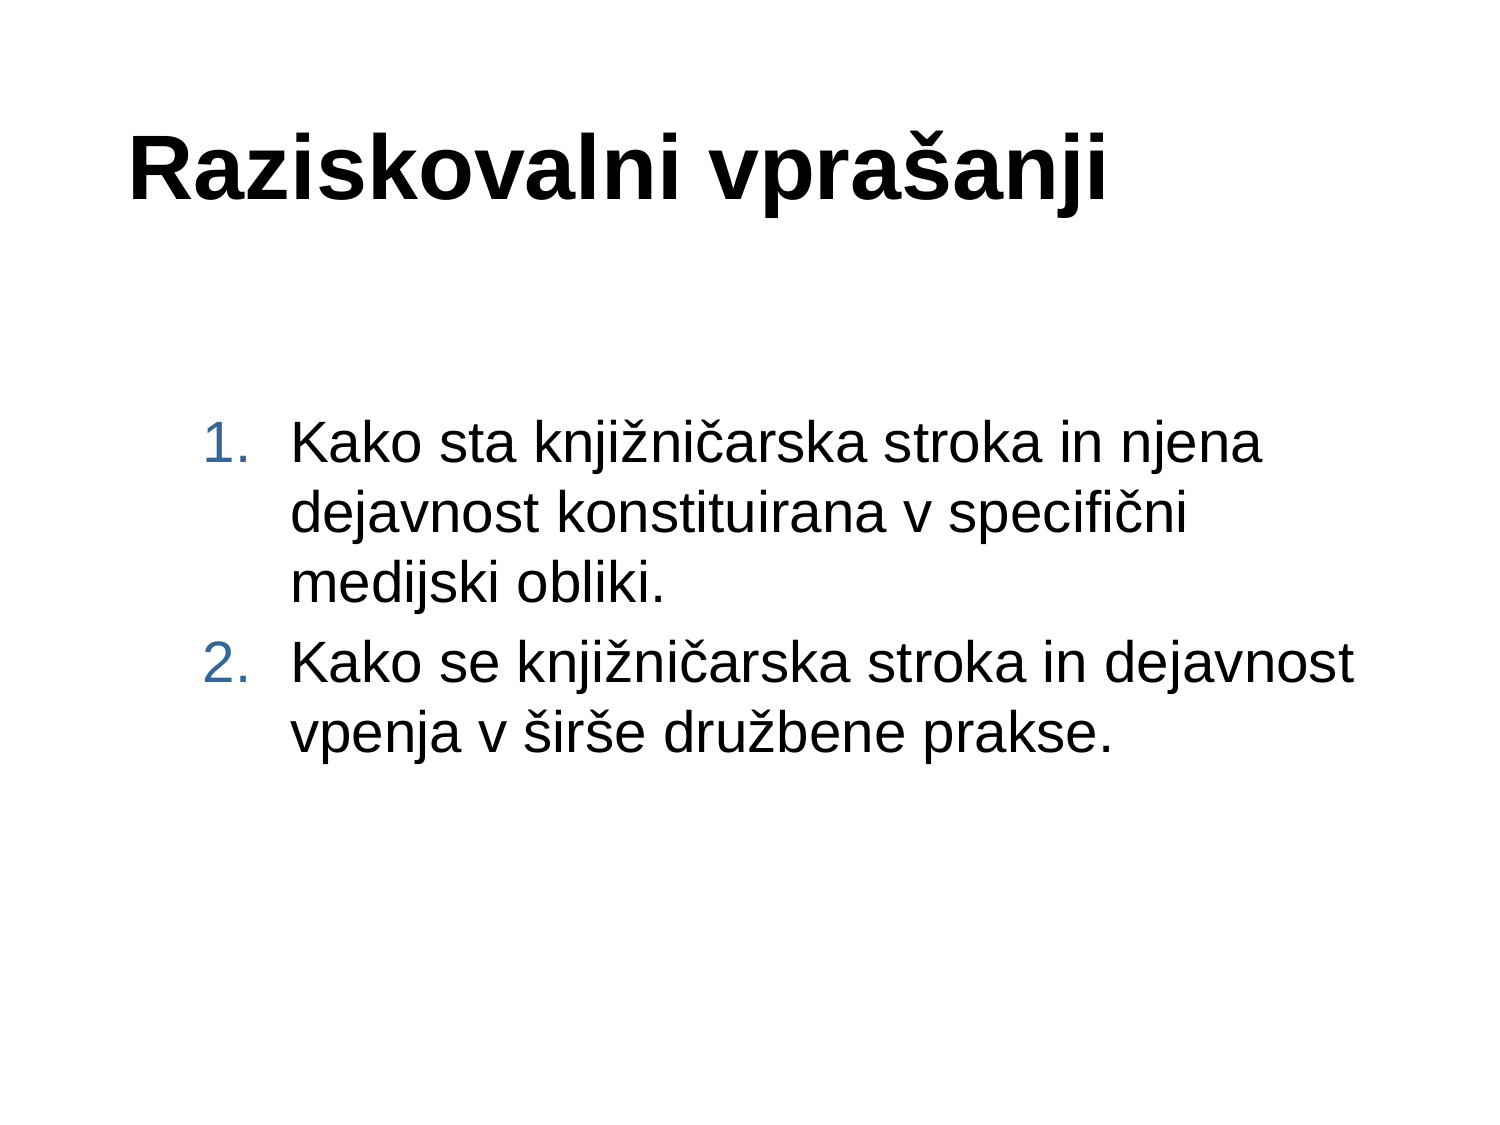

# Raziskovalni vprašanji
Kako sta knjižničarska stroka in njena dejavnost konstituirana v specifični medijski obliki.
Kako se knjižničarska stroka in dejavnost vpenja v širše družbene prakse.